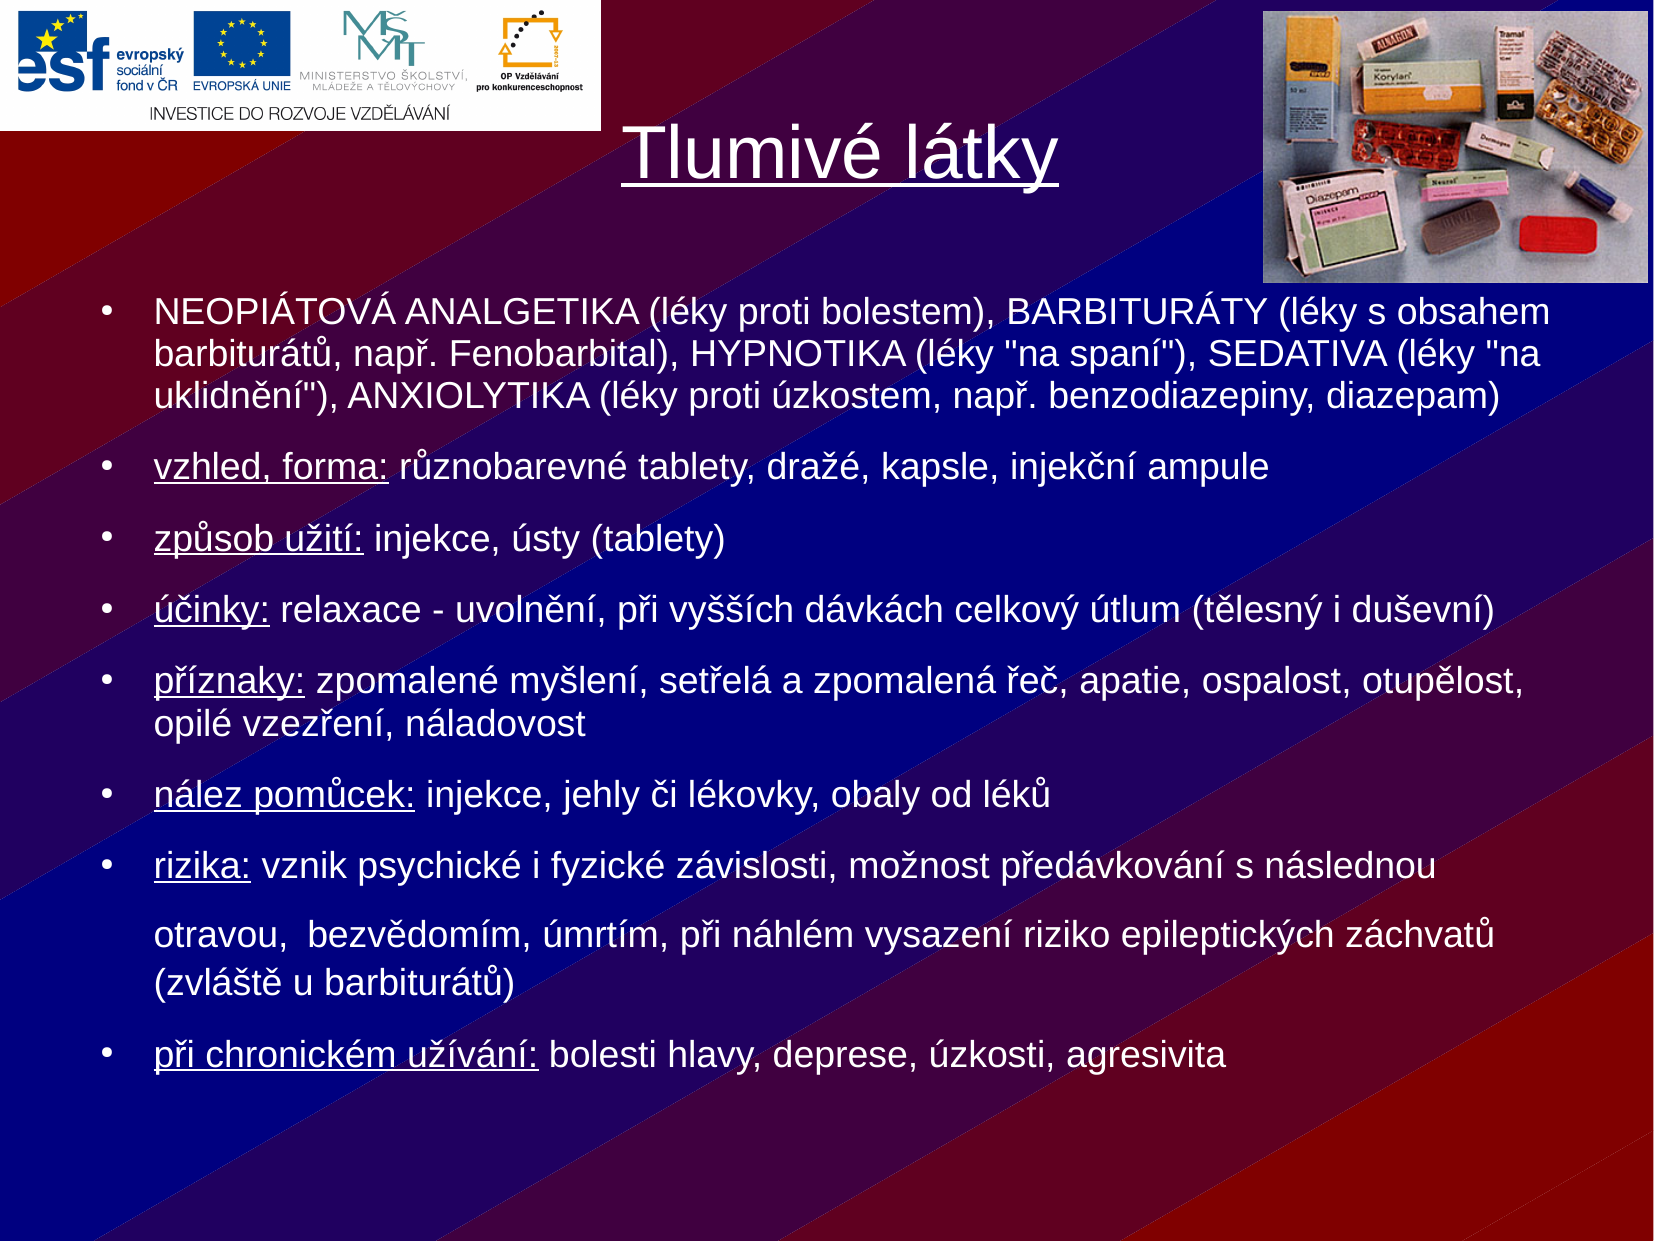

# Tlumivé látky
NEOPIÁTOVÁ ANALGETIKA (léky proti bolestem), BARBITURÁTY (léky s obsahem barbiturátů, např. Fenobarbital), HYPNOTIKA (léky "na spaní"), SEDATIVA (léky "na uklidnění"), ANXIOLYTIKA (léky proti úzkostem, např. benzodiazepiny, diazepam)
vzhled, forma: různobarevné tablety, dražé, kapsle, injekční ampule
způsob užití: injekce, ústy (tablety)
účinky: relaxace - uvolnění, při vyšších dávkách celkový útlum (tělesný i duševní)
příznaky: zpomalené myšlení, setřelá a zpomalená řeč, apatie, ospalost, otupělost, opilé vzezření, náladovost
nález pomůcek: injekce, jehly či lékovky, obaly od léků
rizika: vznik psychické i fyzické závislosti, možnost předávkování s následnou otravou, bezvědomím, úmrtím, při náhlém vysazení riziko epileptických záchvatů (zvláště u barbiturátů)
při chronickém užívání: bolesti hlavy, deprese, úzkosti, agresivita